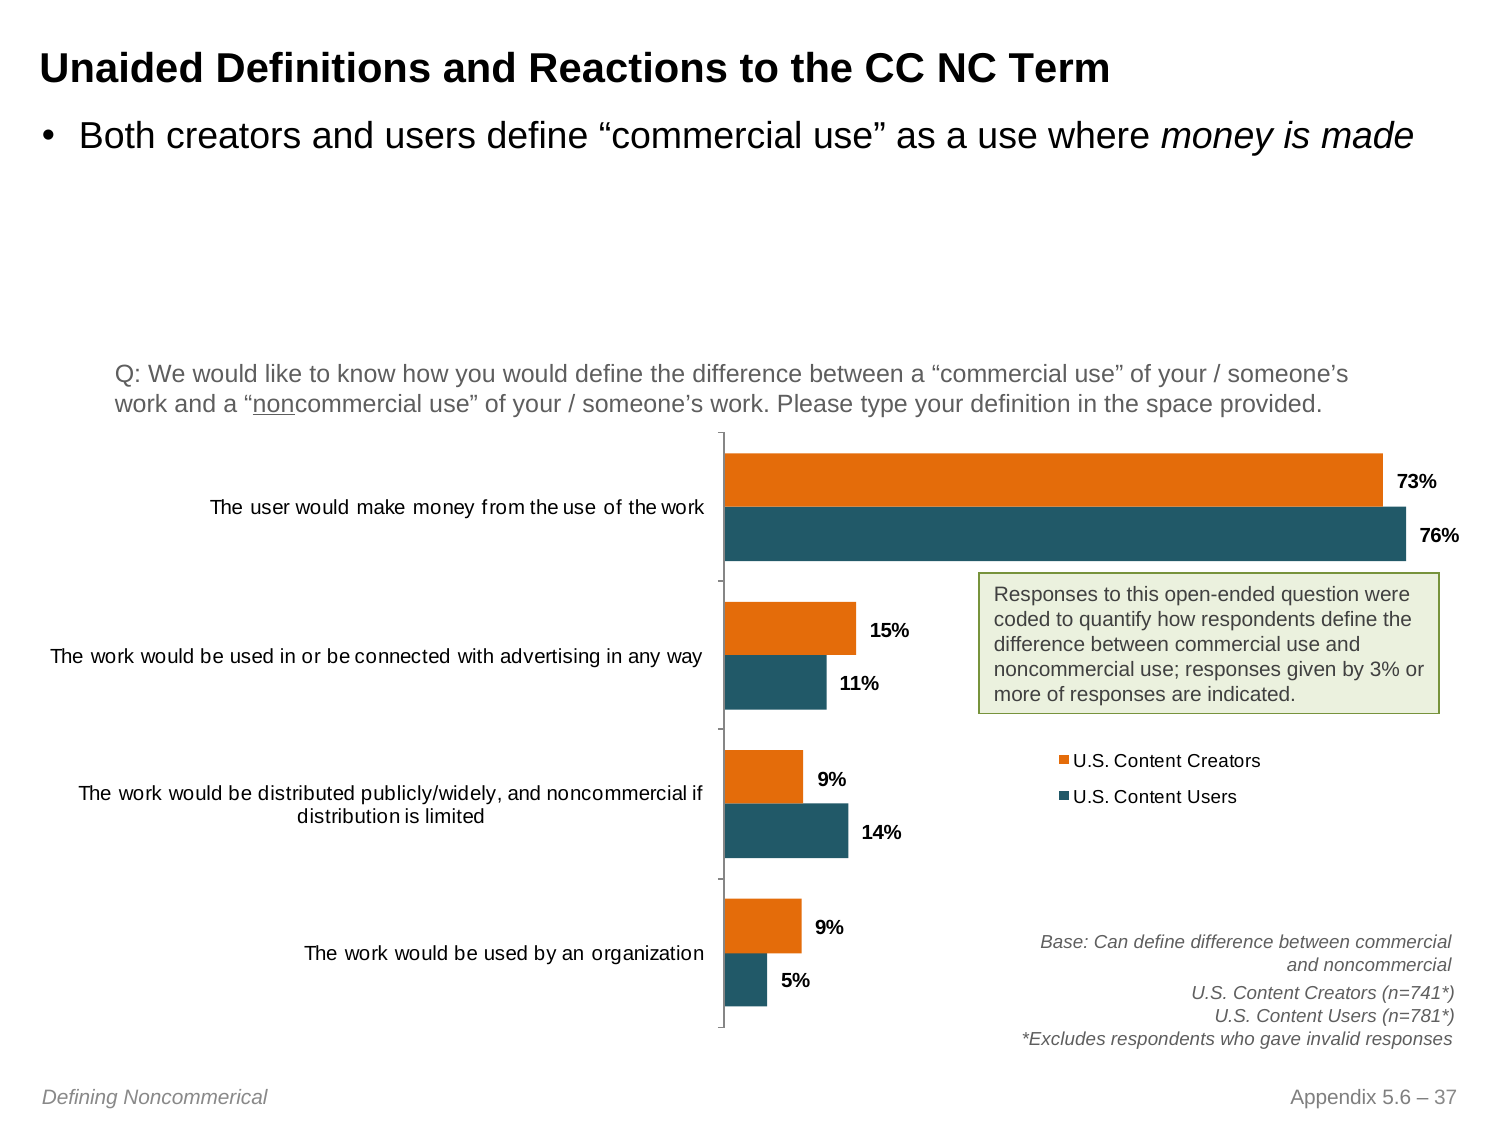

Unaided Definitions and Reactions to the CC NC Term
Both creators and users define “commercial use” as a use where money is made
Q: We would like to know how you would define the difference between a “commercial use” of your / someone’s work and a “noncommercial use” of your / someone’s work. Please type your definition in the space provided.
Responses to this open-ended question were coded to quantify how respondents define the difference between commercial use and noncommercial use; responses given by 3% or more of responses are indicated.
Base: Can define difference between commercial and noncommercial
U.S. Content Creators (n=741*)
U.S. Content Users (n=781*)
*Excludes respondents who gave invalid responses
Defining Noncommerical
Appendix 5.6 –